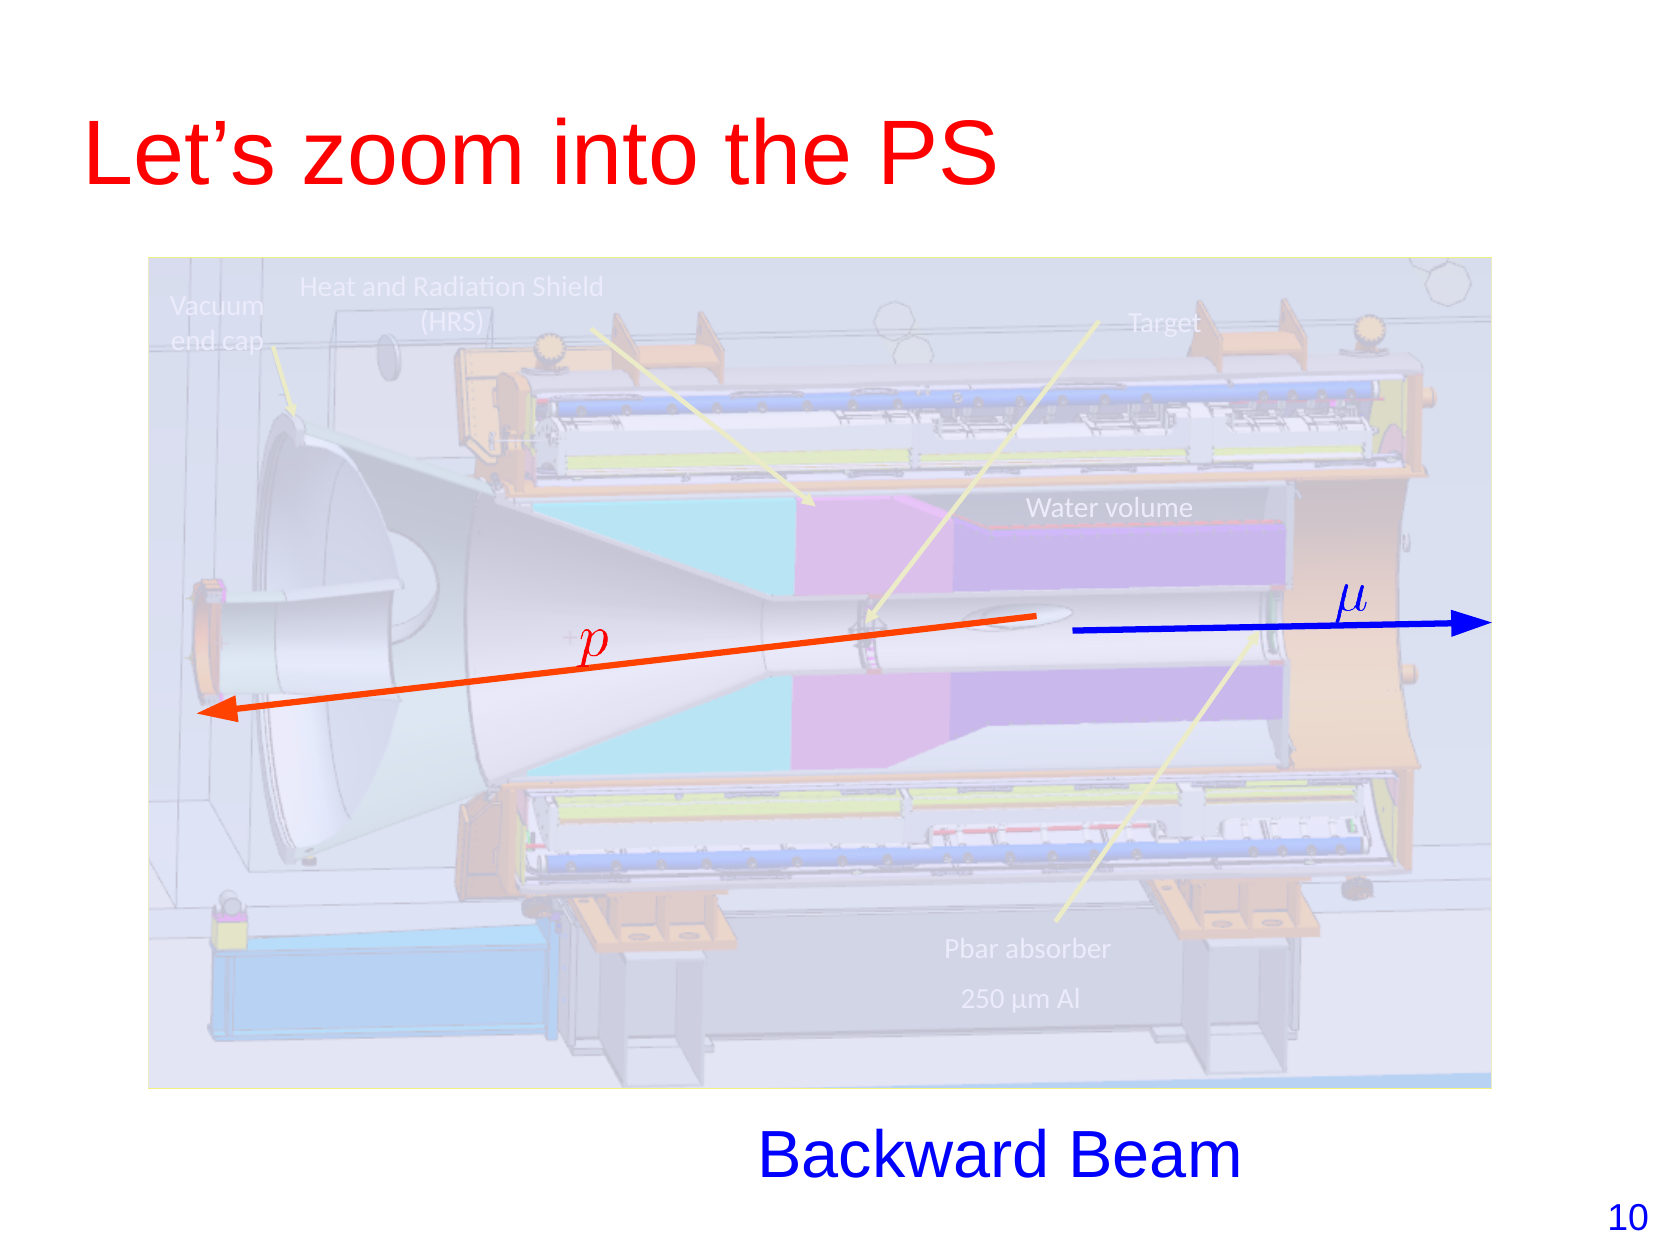

# Let’s zoom into the PS
Heat and Radiation Shield (HRS)
Vacuum end cap
Target
Water volume
Pbar absorber
250 μm Al
Backward Beam